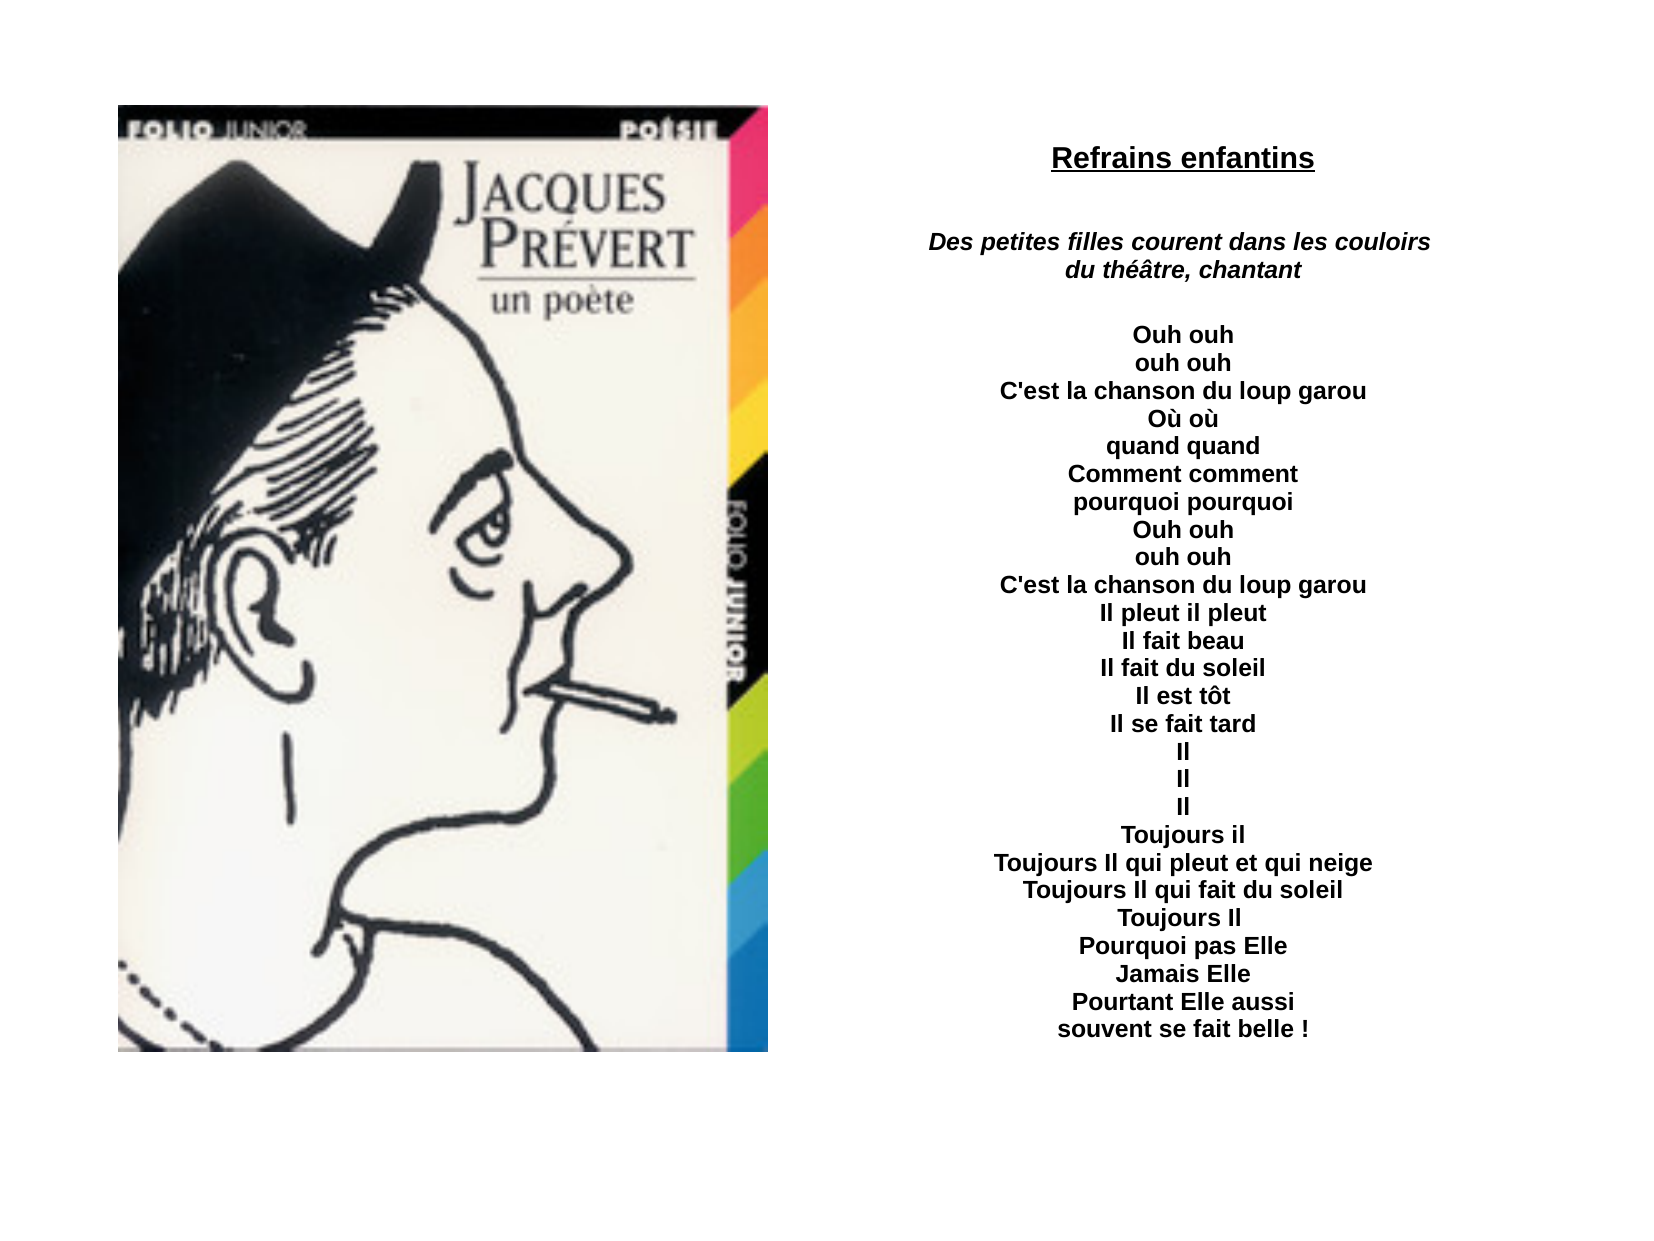

# Refrains enfantins
Des petites filles courent dans les couloirs
du théâtre, chantant
Ouh ouh
ouh ouh
C'est la chanson du loup garou
Où où
quand quand
Comment comment
pourquoi pourquoi
Ouh ouh
ouh ouh
C'est la chanson du loup garou
Il pleut il pleut
Il fait beau
Il fait du soleil
Il est tôt
Il se fait tard
Il
Il
Il
Toujours il
Toujours Il qui pleut et qui neige
Toujours Il qui fait du soleil
Toujours Il
Pourquoi pas Elle
Jamais Elle
Pourtant Elle aussi
souvent se fait belle !